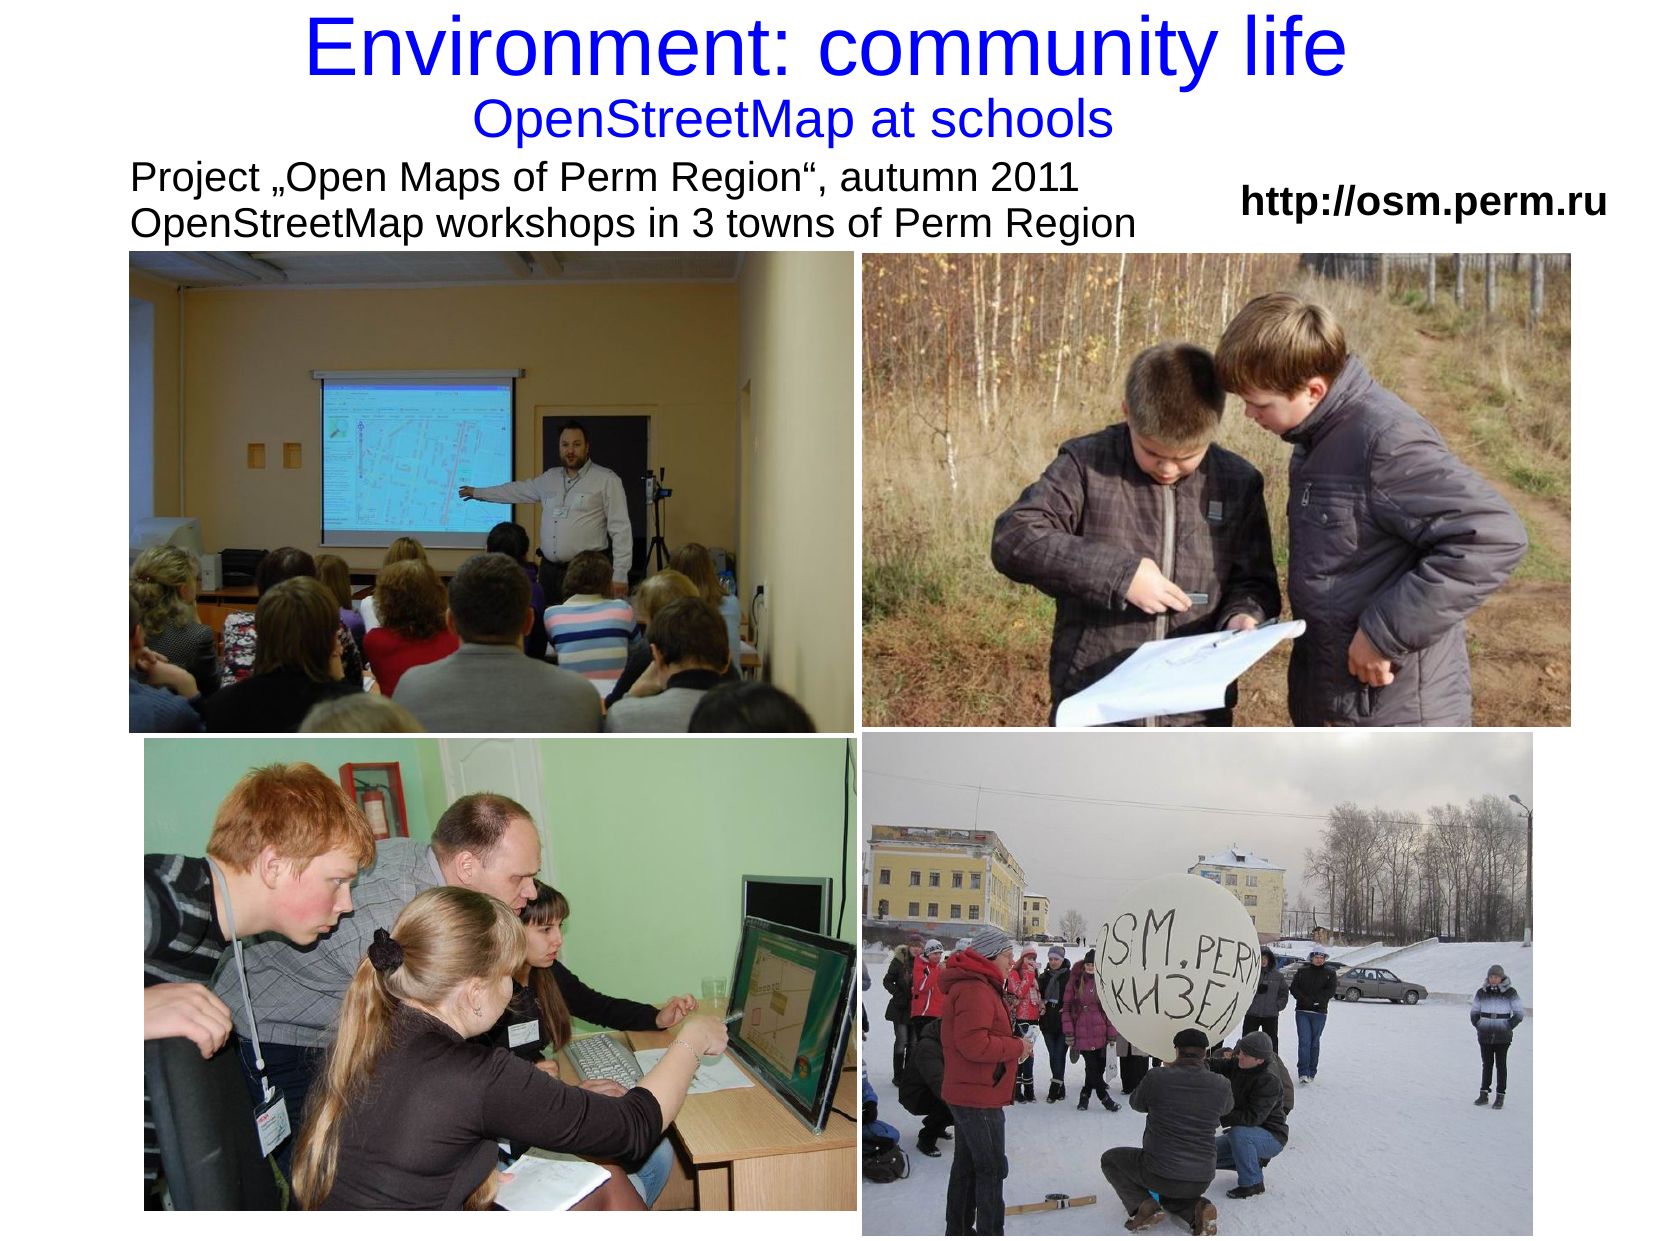

# Environment: community life
OpenStreetMap at schools
Project „Open Maps of Perm Region“, autumn 2011
OpenStreetMap workshops in 3 towns of Perm Region
http://osm.perm.ru